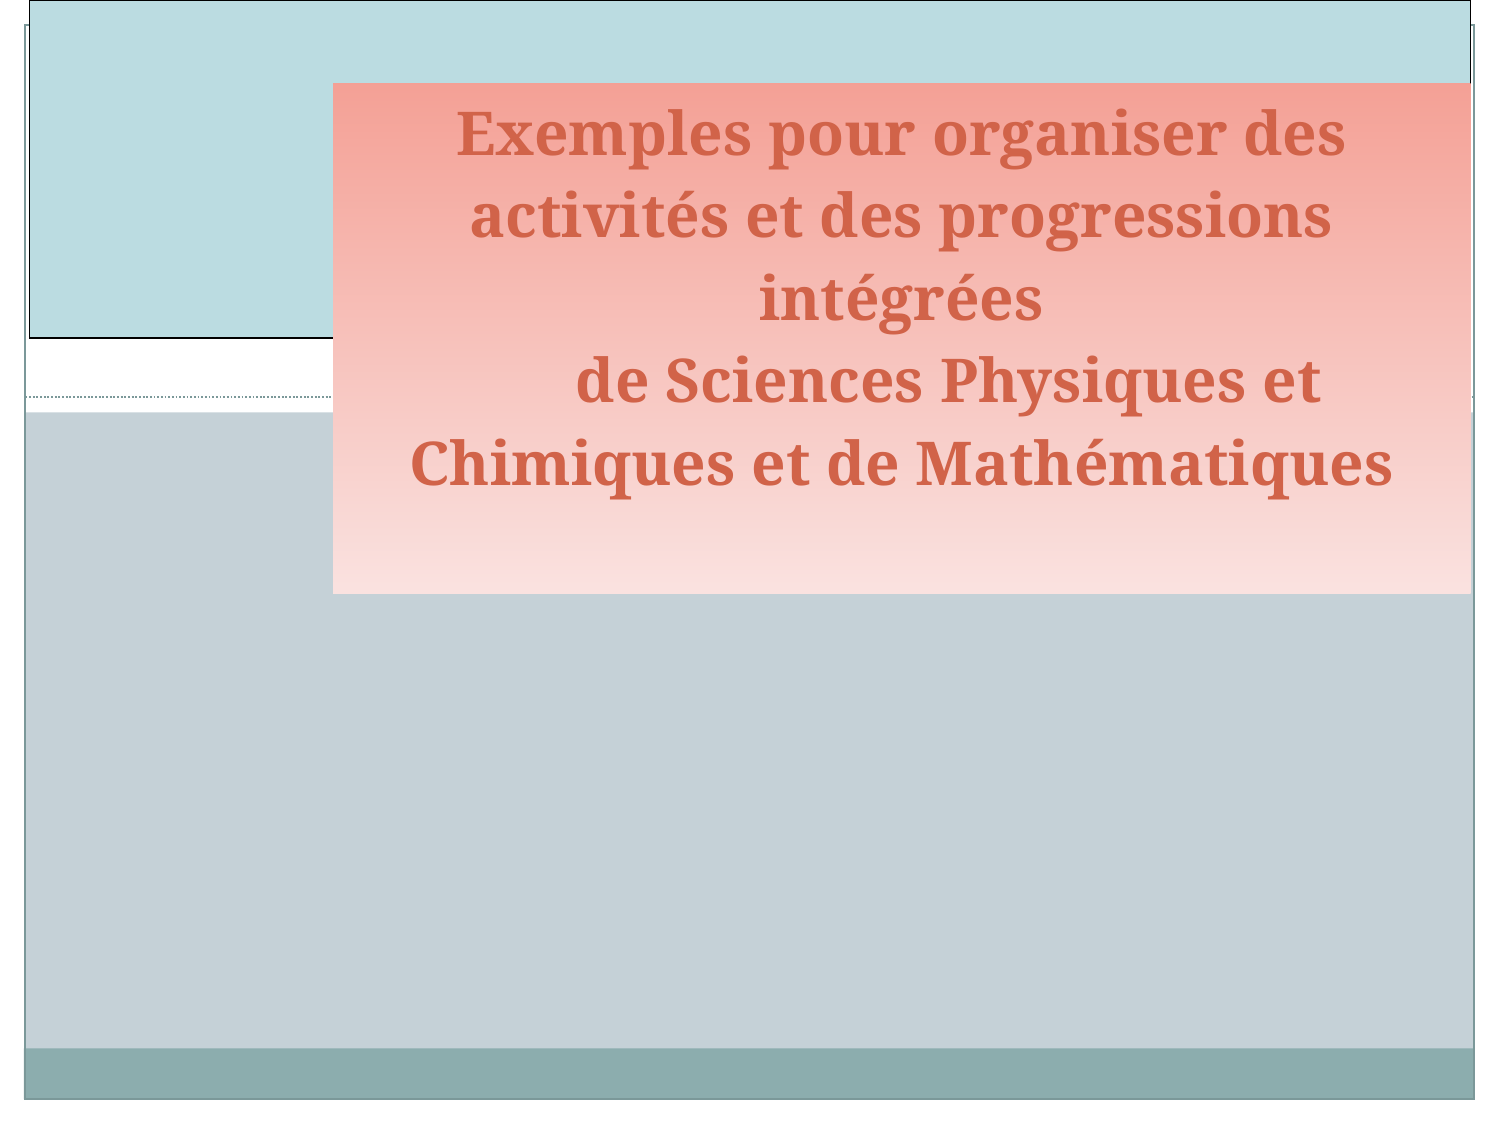

# Exemples pour organiser des activités et des progressions intégrées de Sciences Physiques et Chimiques et de Mathématiques